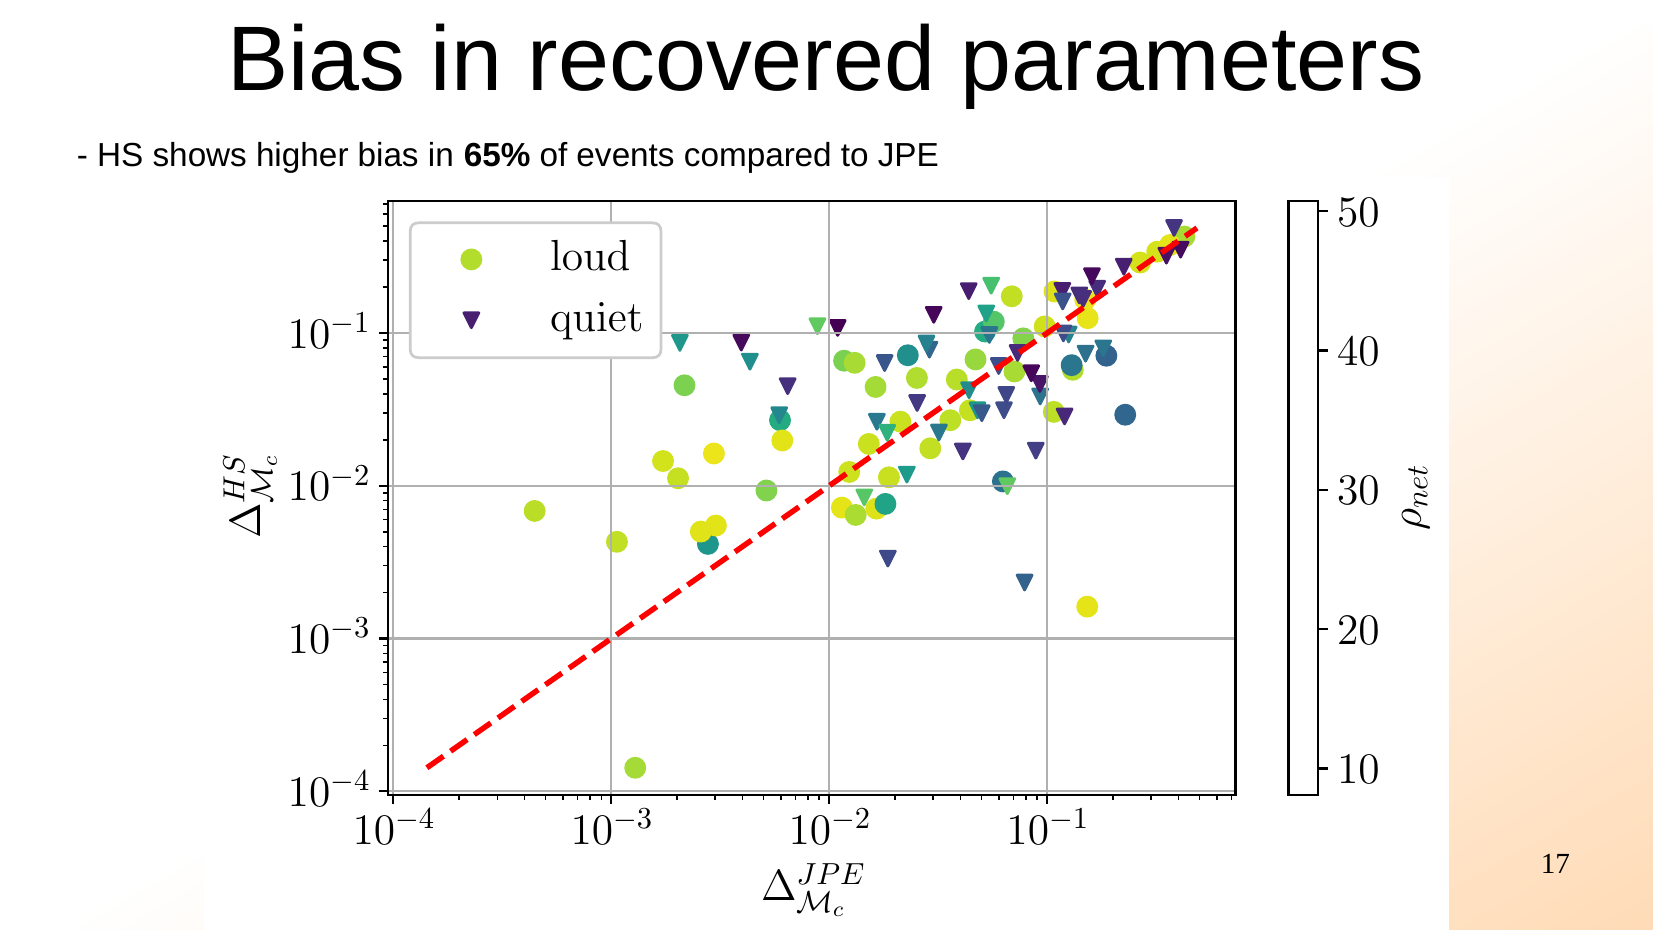

# Bias in recovered parameters
- HS shows higher bias in 65% of events compared to JPE
17